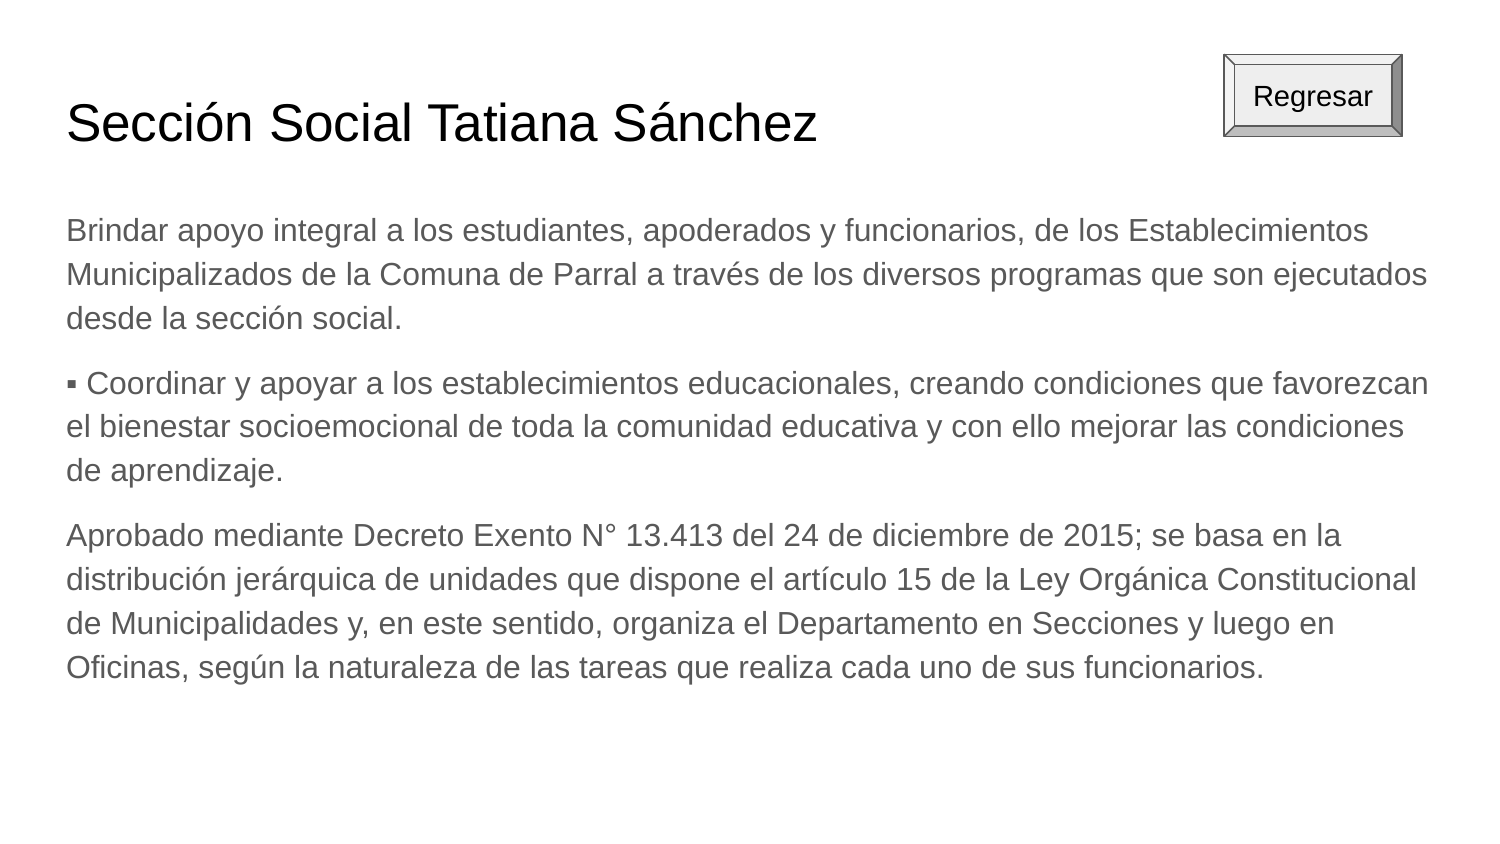

Regresar
# Sección Social Tatiana Sánchez
Brindar apoyo integral a los estudiantes, apoderados y funcionarios, de los Establecimientos Municipalizados de la Comuna de Parral a través de los diversos programas que son ejecutados desde la sección social.
▪ Coordinar y apoyar a los establecimientos educacionales, creando condiciones que favorezcan el bienestar socioemocional de toda la comunidad educativa y con ello mejorar las condiciones de aprendizaje.
Aprobado mediante Decreto Exento N° 13.413 del 24 de diciembre de 2015; se basa en la distribución jerárquica de unidades que dispone el artículo 15 de la Ley Orgánica Constitucional de Municipalidades y, en este sentido, organiza el Departamento en Secciones y luego en Oficinas, según la naturaleza de las tareas que realiza cada uno de sus funcionarios.